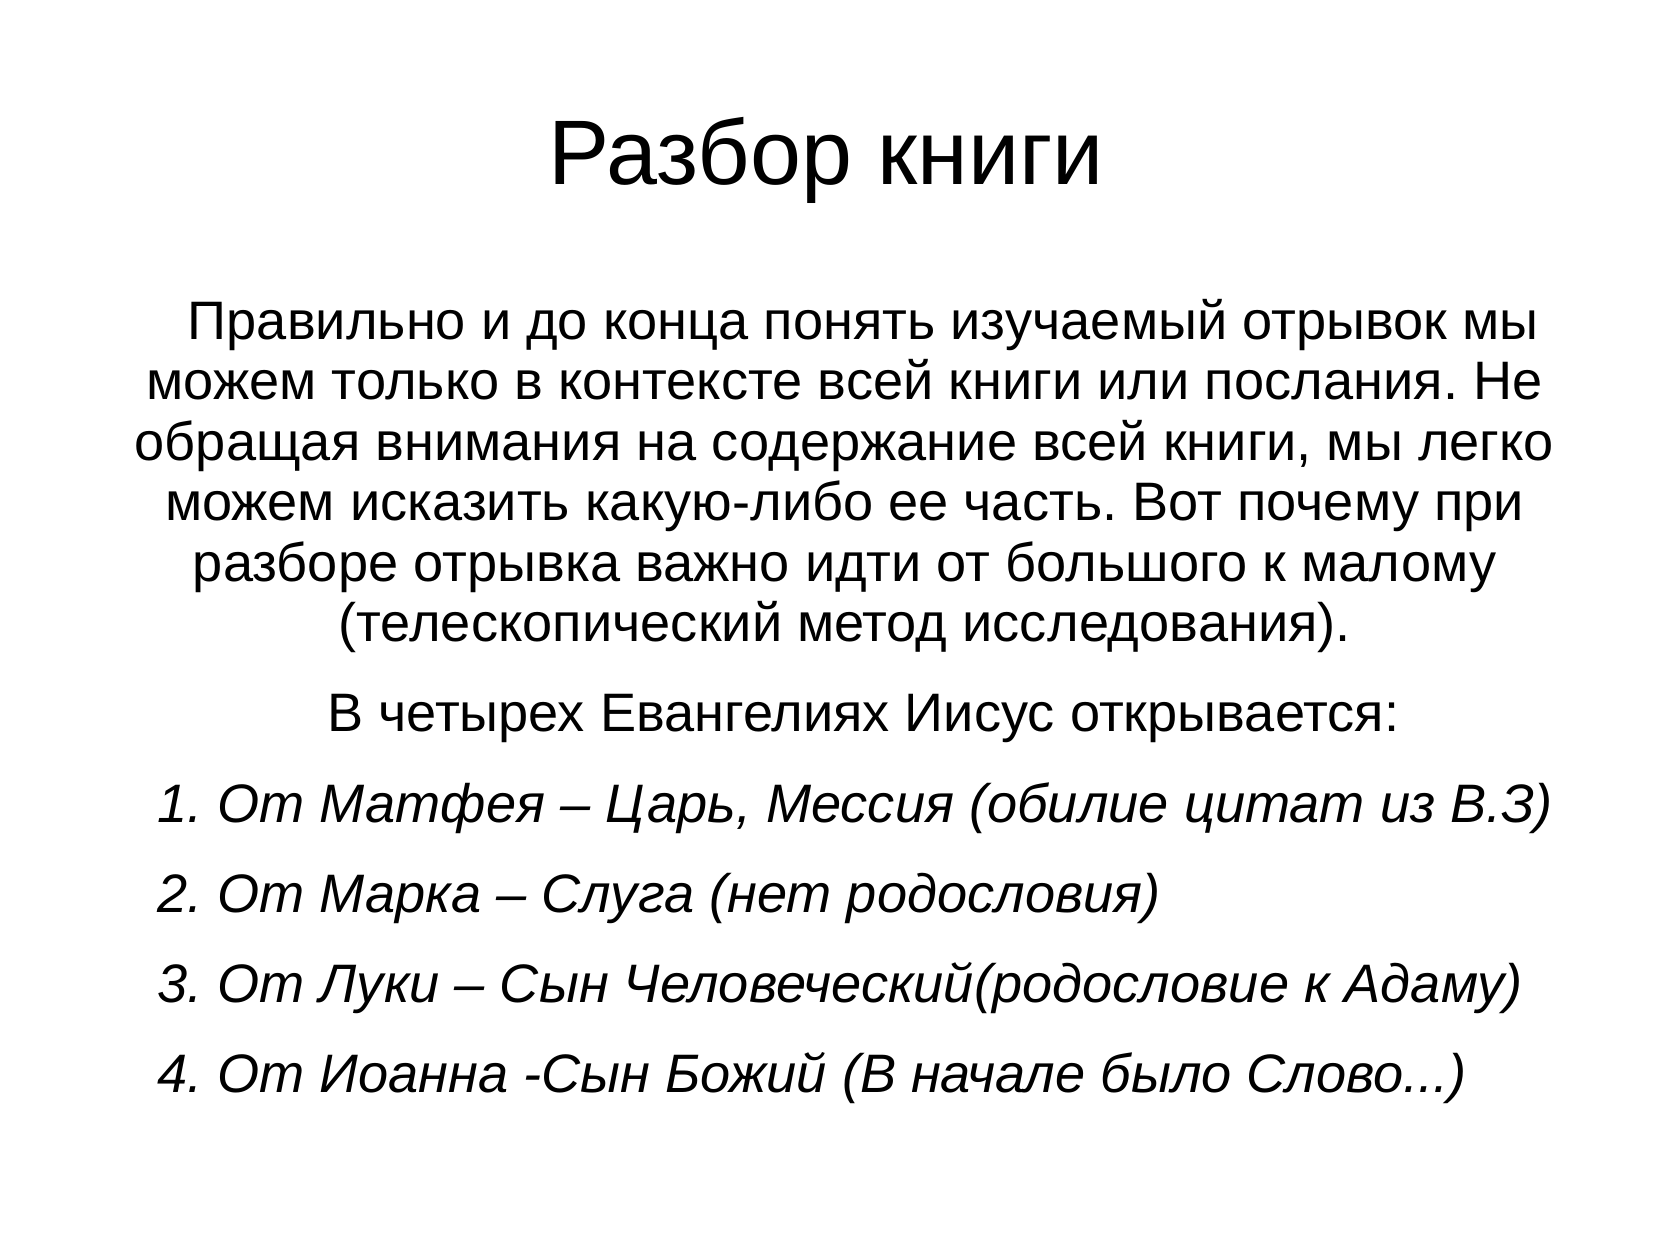

# Разбор книги
Правильно и до конца понять изучаемый отрывок мы можем только в контексте всей книги или послания. Не обращая внимания на содержание всей книги, мы легко можем исказить какую-либо ее часть. Вот почему при разборе отрывка важно идти от большого к малому (телескопический метод исследования).
В четырех Евангелиях Иисус открывается:
1. От Матфея – Царь, Мессия (обилие цитат из В.З)
2. От Марка – Слуга (нет родословия)
3. От Луки – Сын Человеческий(родословие к Адаму)
4. От Иоанна -Сын Божий (В начале было Слово...)